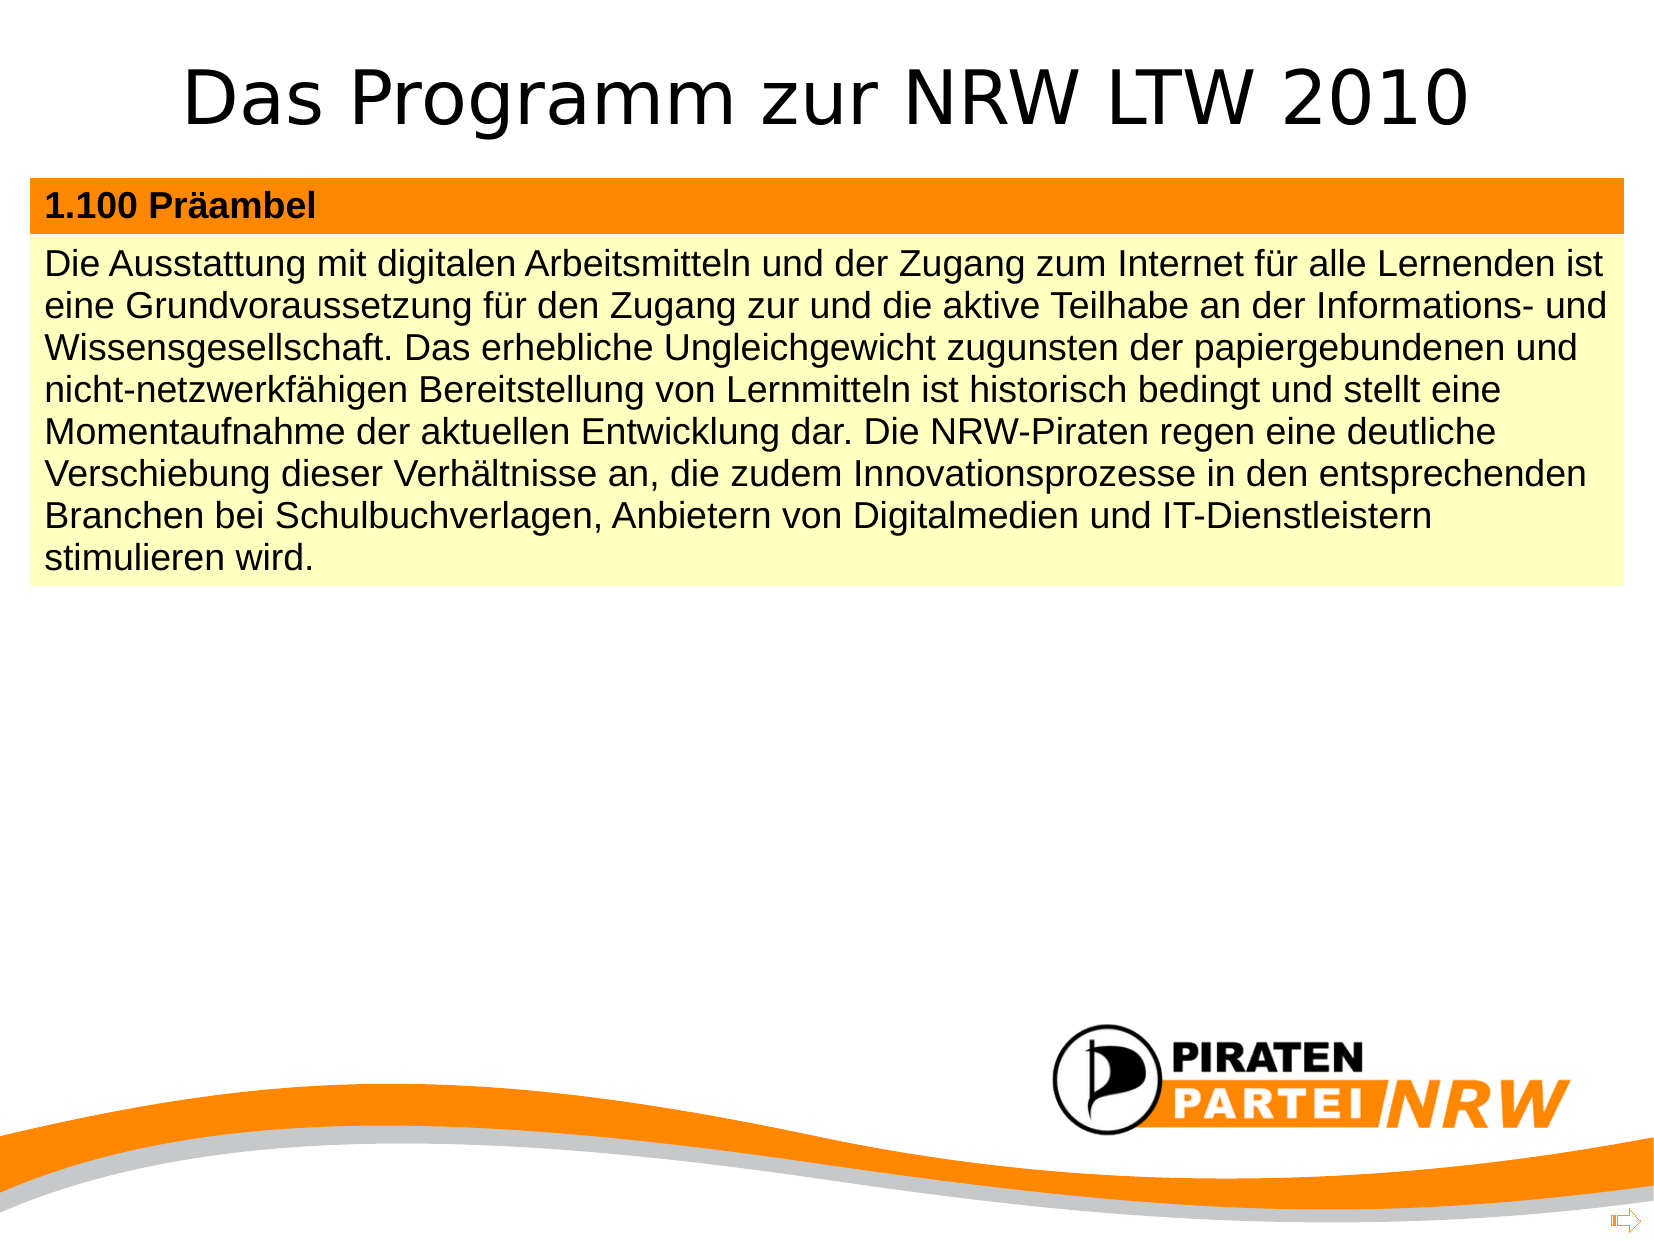

# Das Programm zur NRW LTW 2010
| 1.100 Präambel |
| --- |
| Die Ausstattung mit digitalen Arbeitsmitteln und der Zugang zum Internet für alle Lernenden ist eine Grundvoraussetzung für den Zugang zur und die aktive Teilhabe an der Informations- und Wissensgesellschaft. Das erhebliche Ungleichgewicht zugunsten der papiergebundenen und nicht-netzwerkfähigen Bereitstellung von Lernmitteln ist historisch bedingt und stellt eine Momentaufnahme der aktuellen Entwicklung dar. Die NRW-Piraten regen eine deutliche Verschiebung dieser Verhältnisse an, die zudem Innovationsprozesse in den entsprechenden Branchen bei Schulbuchverlagen, Anbietern von Digitalmedien und IT-Dienstleistern stimulieren wird. |